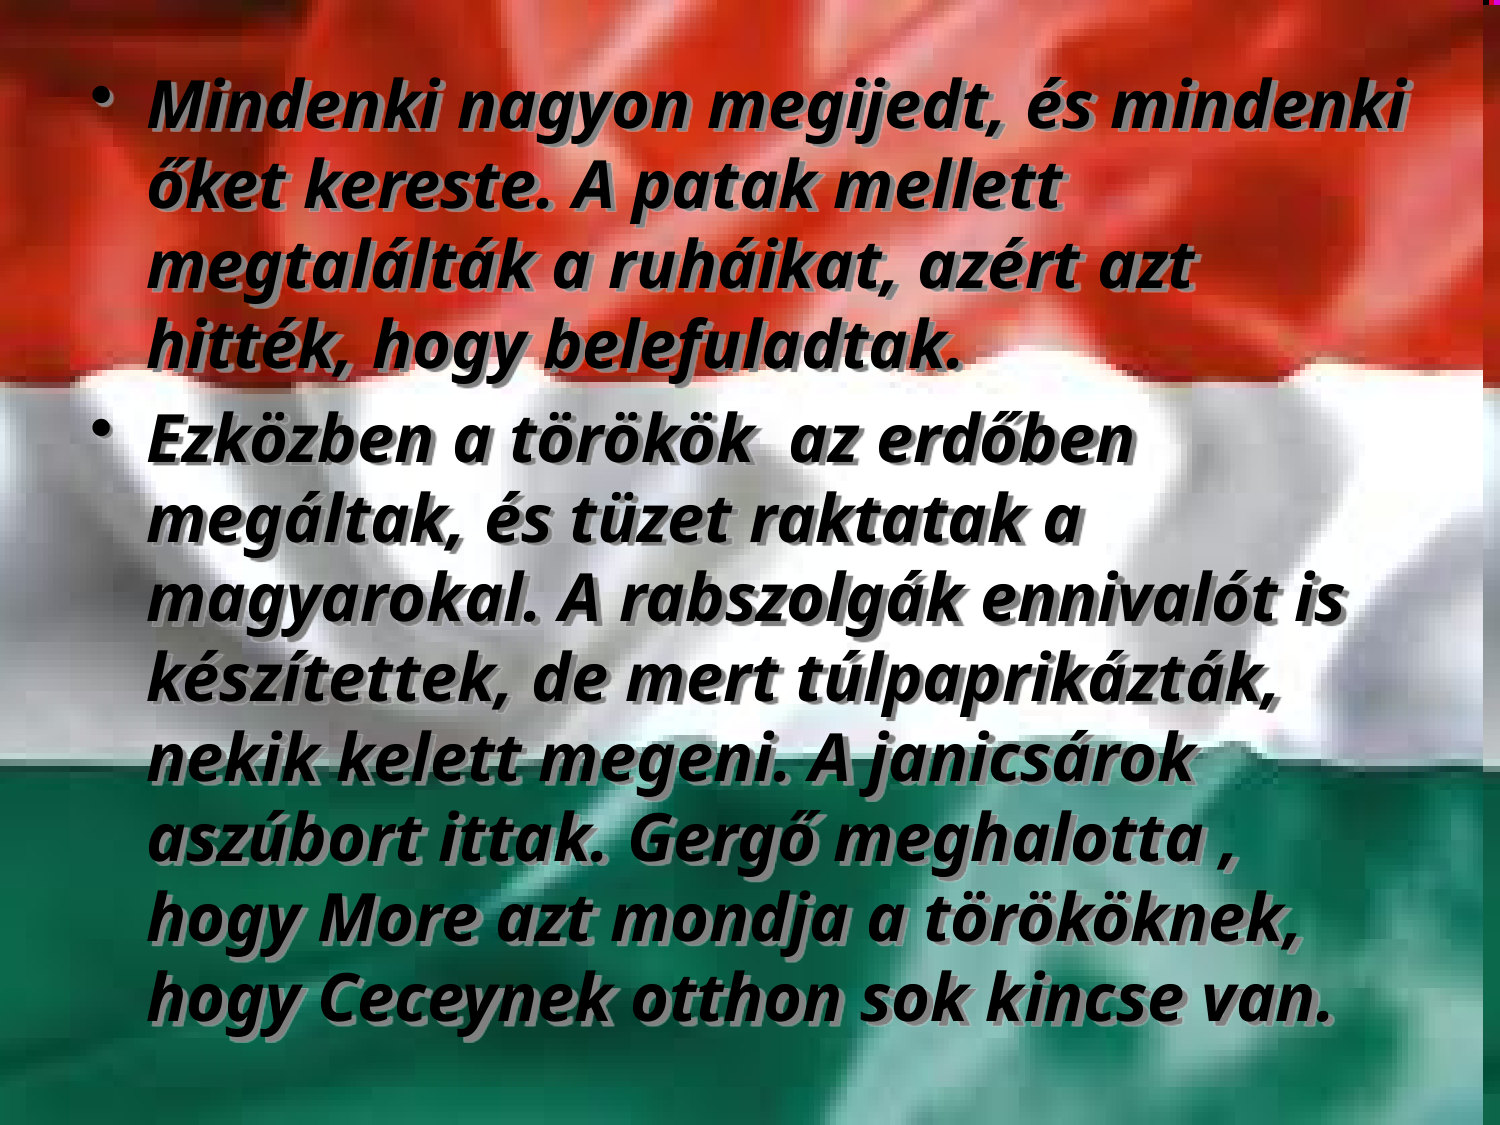

# Mindenki nagyon megijedt, és mindenki őket kereste. A patak mellett megtalálták a ruháikat, azért azt hitték, hogy belefuladtak.
Ezközben a törökök az erdőben megáltak, és tüzet raktatak a magyarokal. A rabszolgák ennivalót is készítettek, de mert túlpaprikázták, nekik kelett megeni. A janicsárok aszúbort ittak. Gergő meghalotta , hogy More azt mondja a törököknek, hogy Ceceynek otthon sok kincse van.